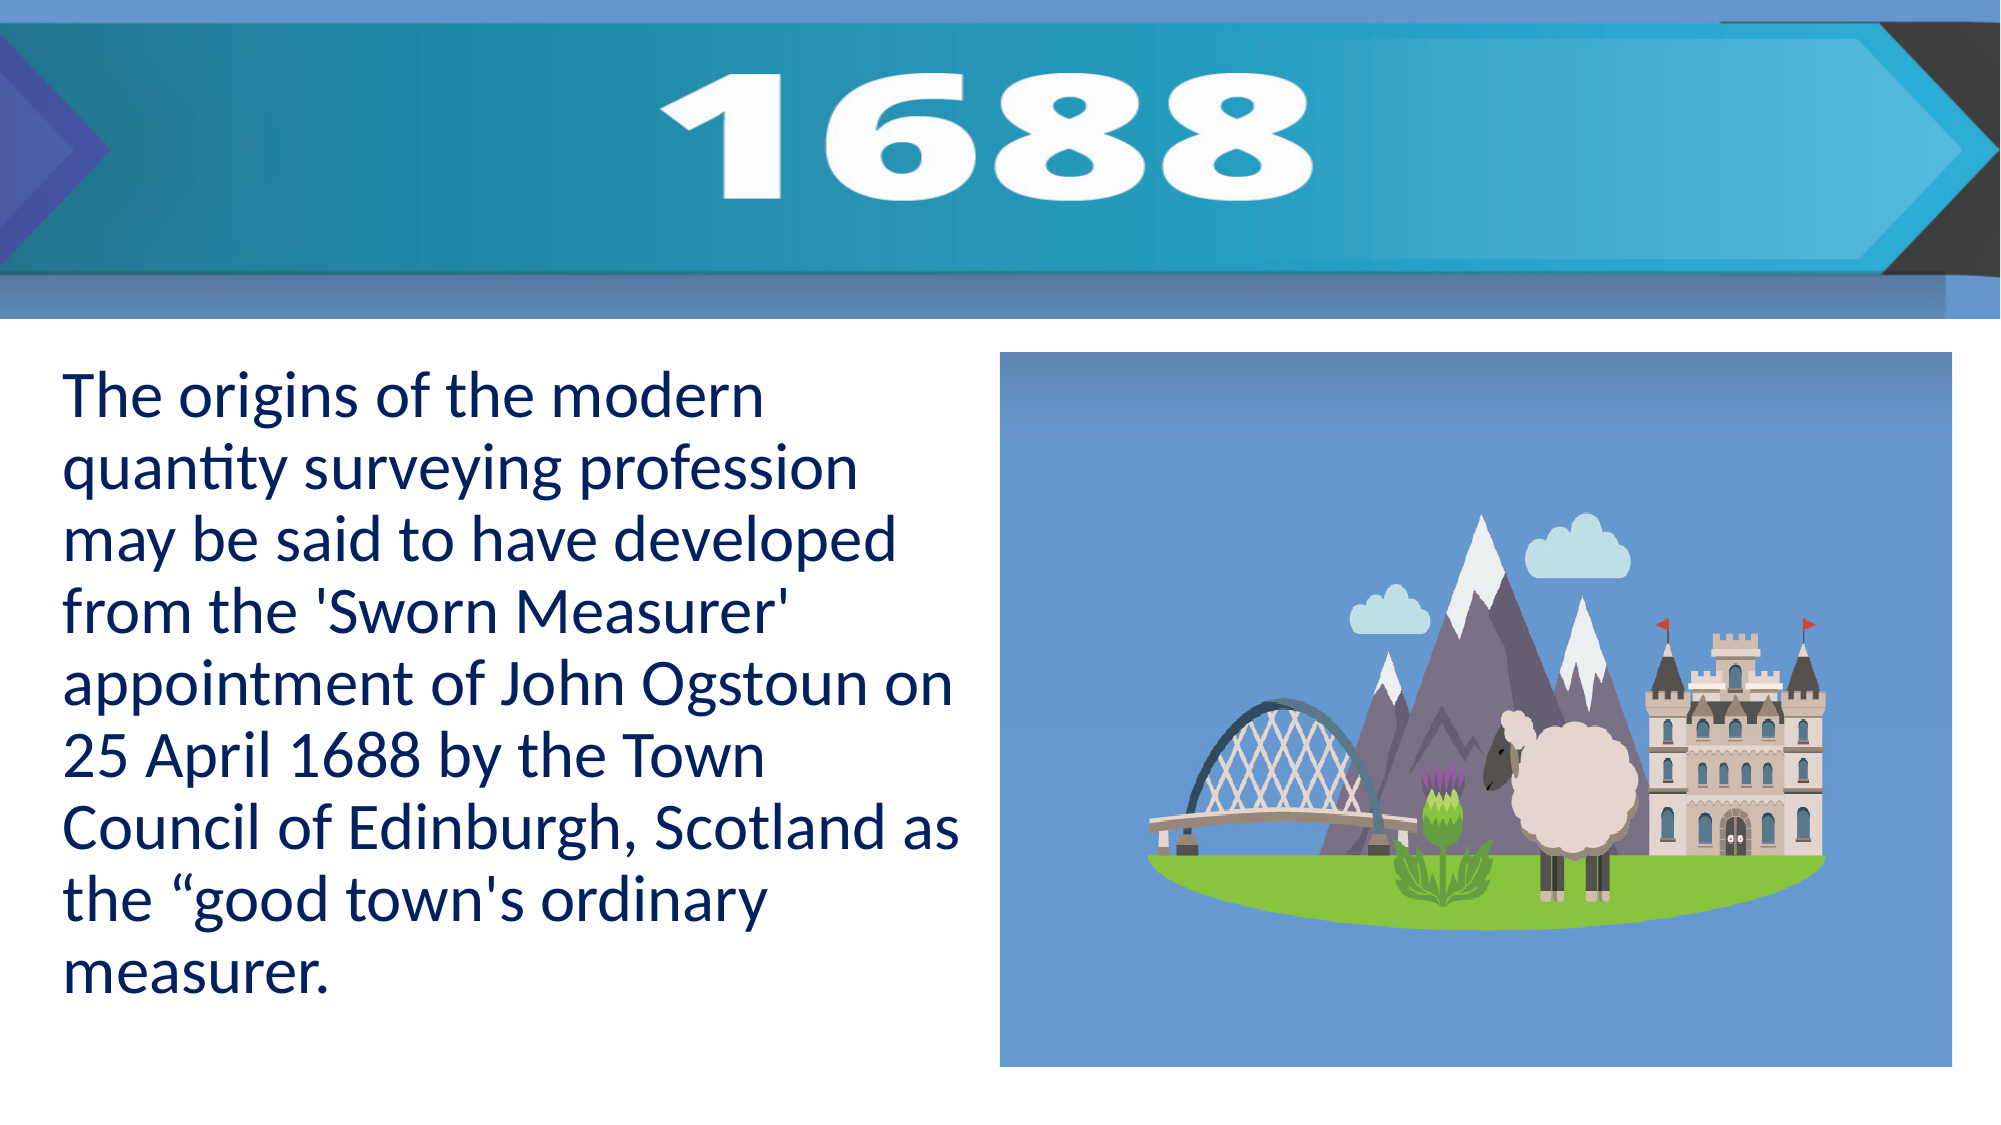

# The origins of the modern quantity surveying profession may be said to have developed from the 'Sworn Measurer' appointment of John Ogstoun on 25 April 1688 by the Town Council of Edinburgh, Scotland as the “good town's ordinary measurer.